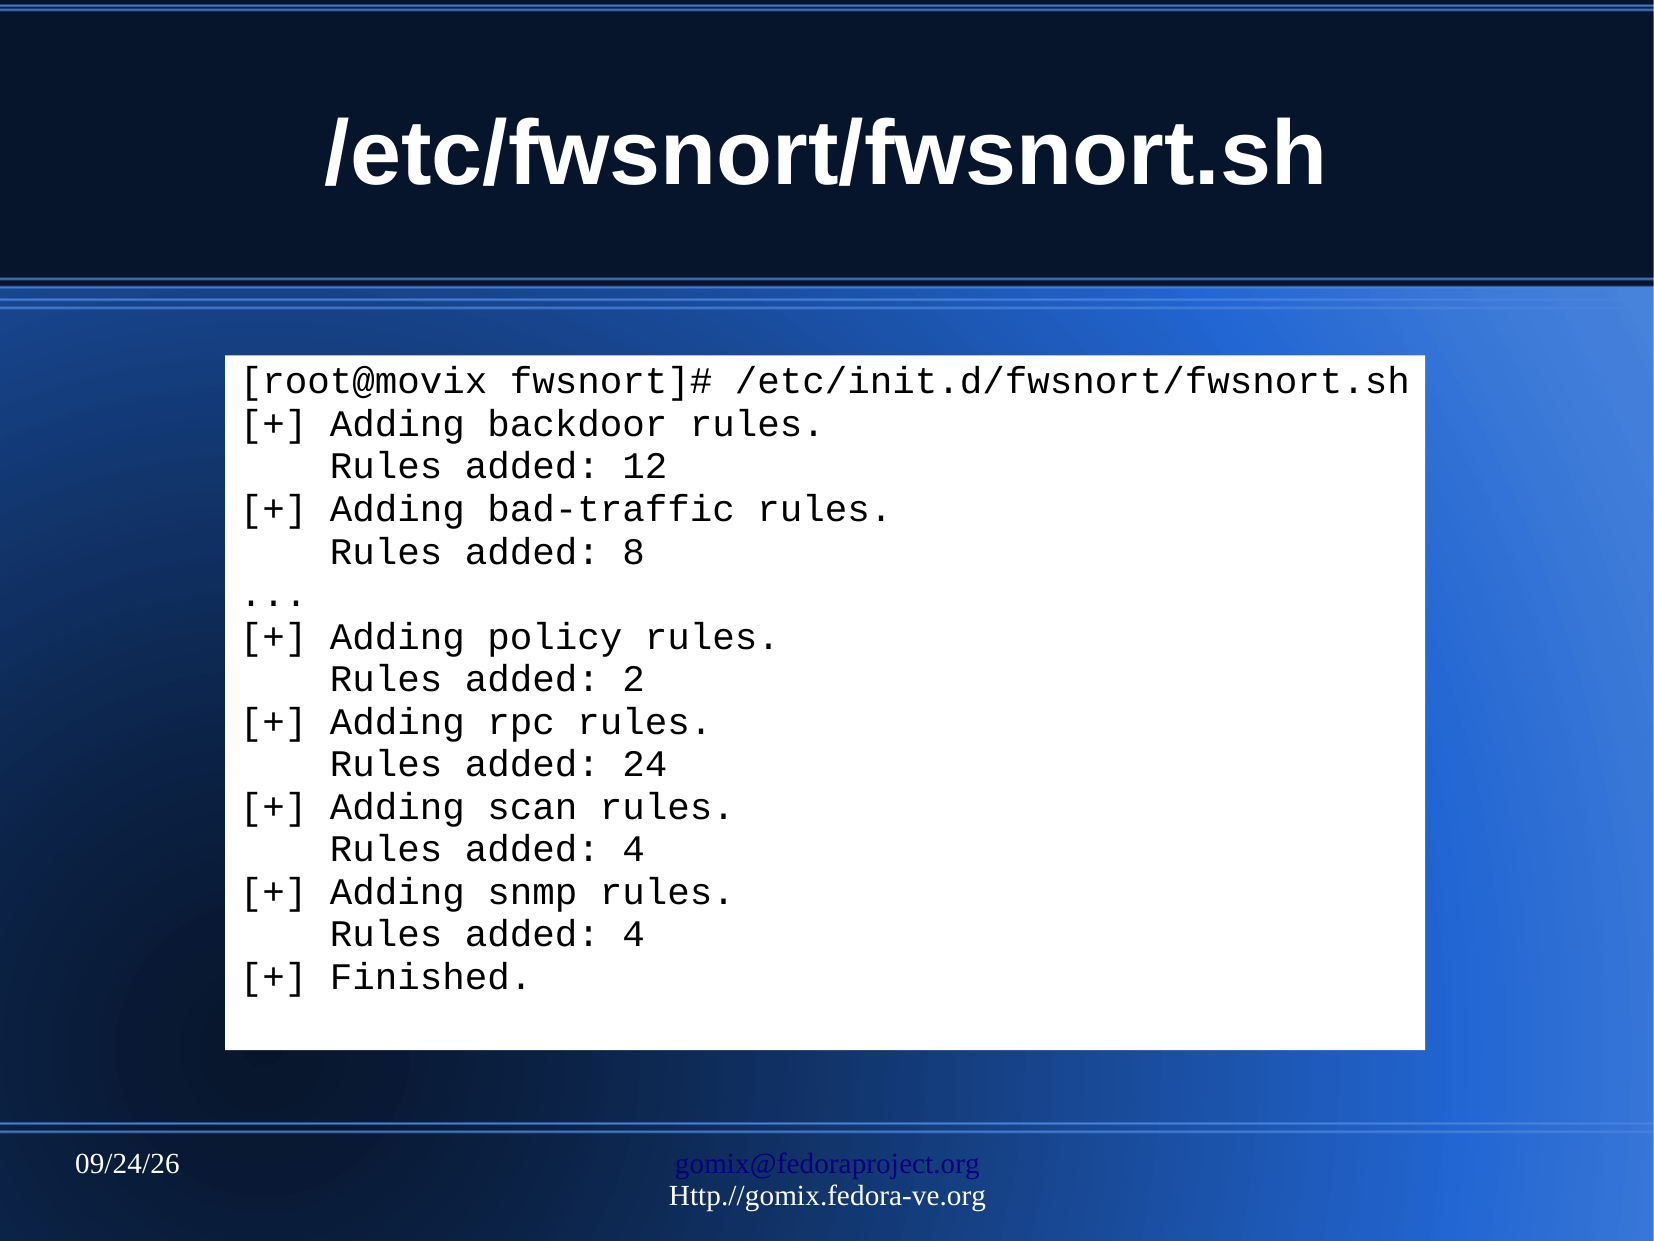

# /etc/fwsnort/fwsnort.sh
[root@movix fwsnort]# /etc/init.d/fwsnort/fwsnort.sh
[+] Adding backdoor rules.
 Rules added: 12
[+] Adding bad-traffic rules.
 Rules added: 8
...
[+] Adding policy rules.
 Rules added: 2
[+] Adding rpc rules.
 Rules added: 24
[+] Adding scan rules.
 Rules added: 4
[+] Adding snmp rules.
 Rules added: 4
[+] Finished.